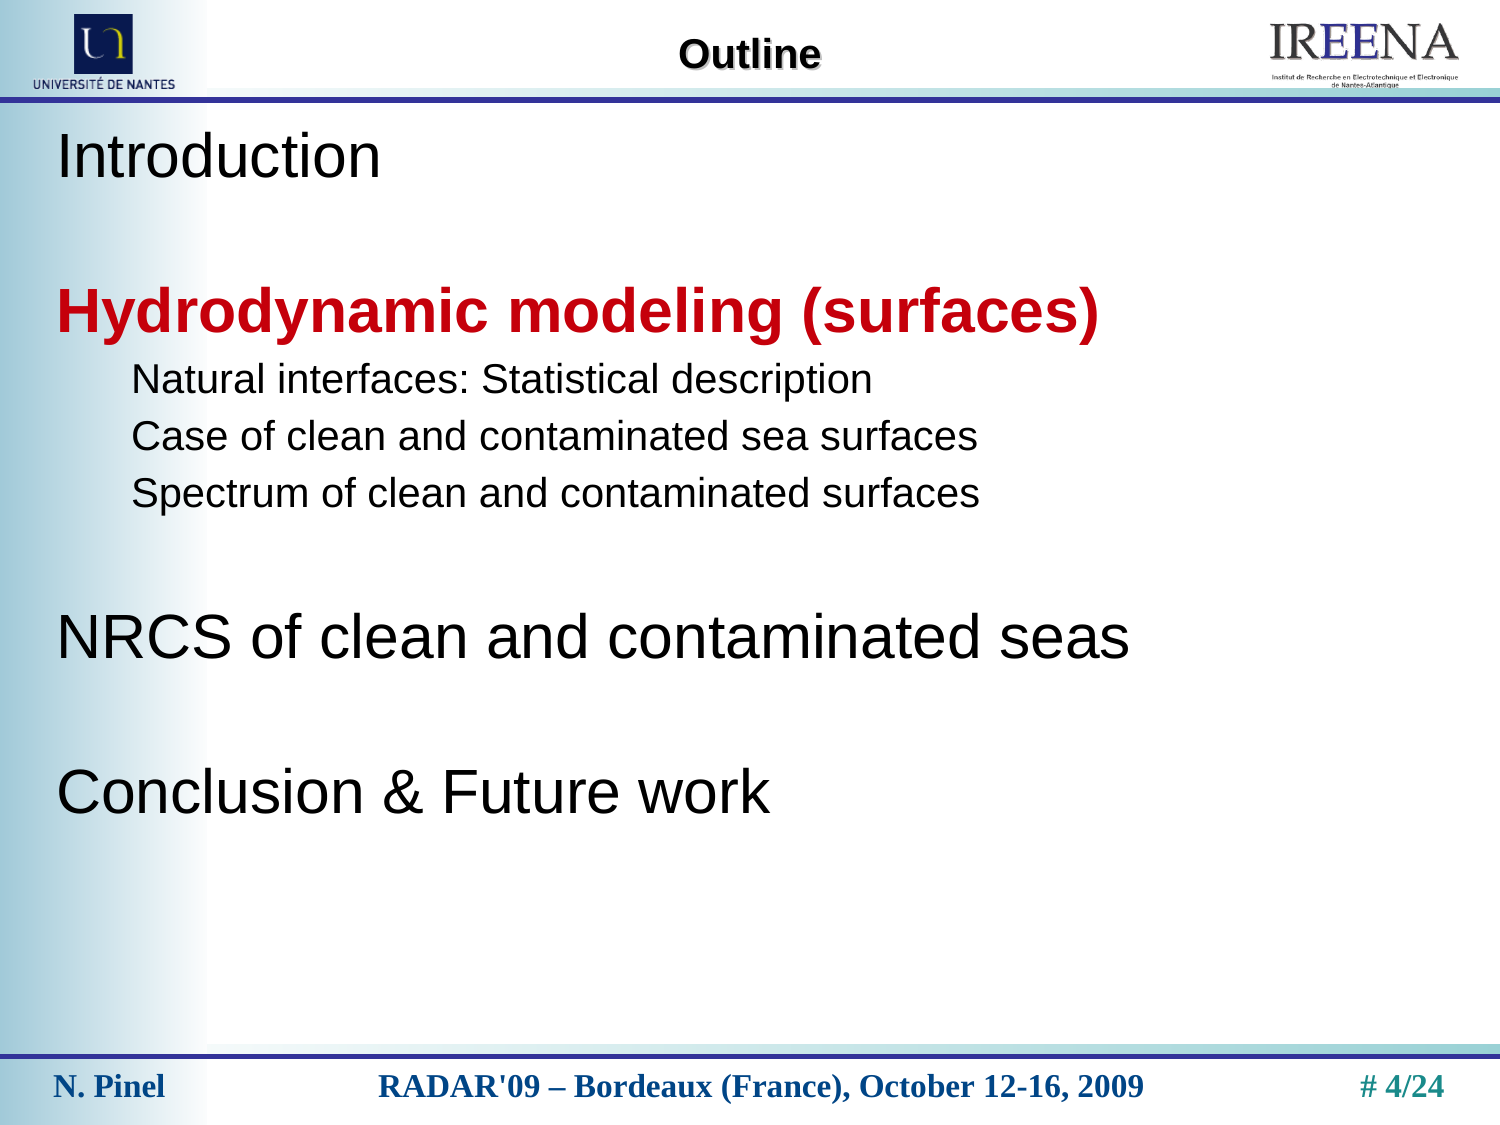

# Outline
Introduction
Hydrodynamic modeling (surfaces)
Natural interfaces: Statistical description
Case of clean and contaminated sea surfaces
Spectrum of clean and contaminated surfaces
NRCS of clean and contaminated seas
Conclusion & Future work